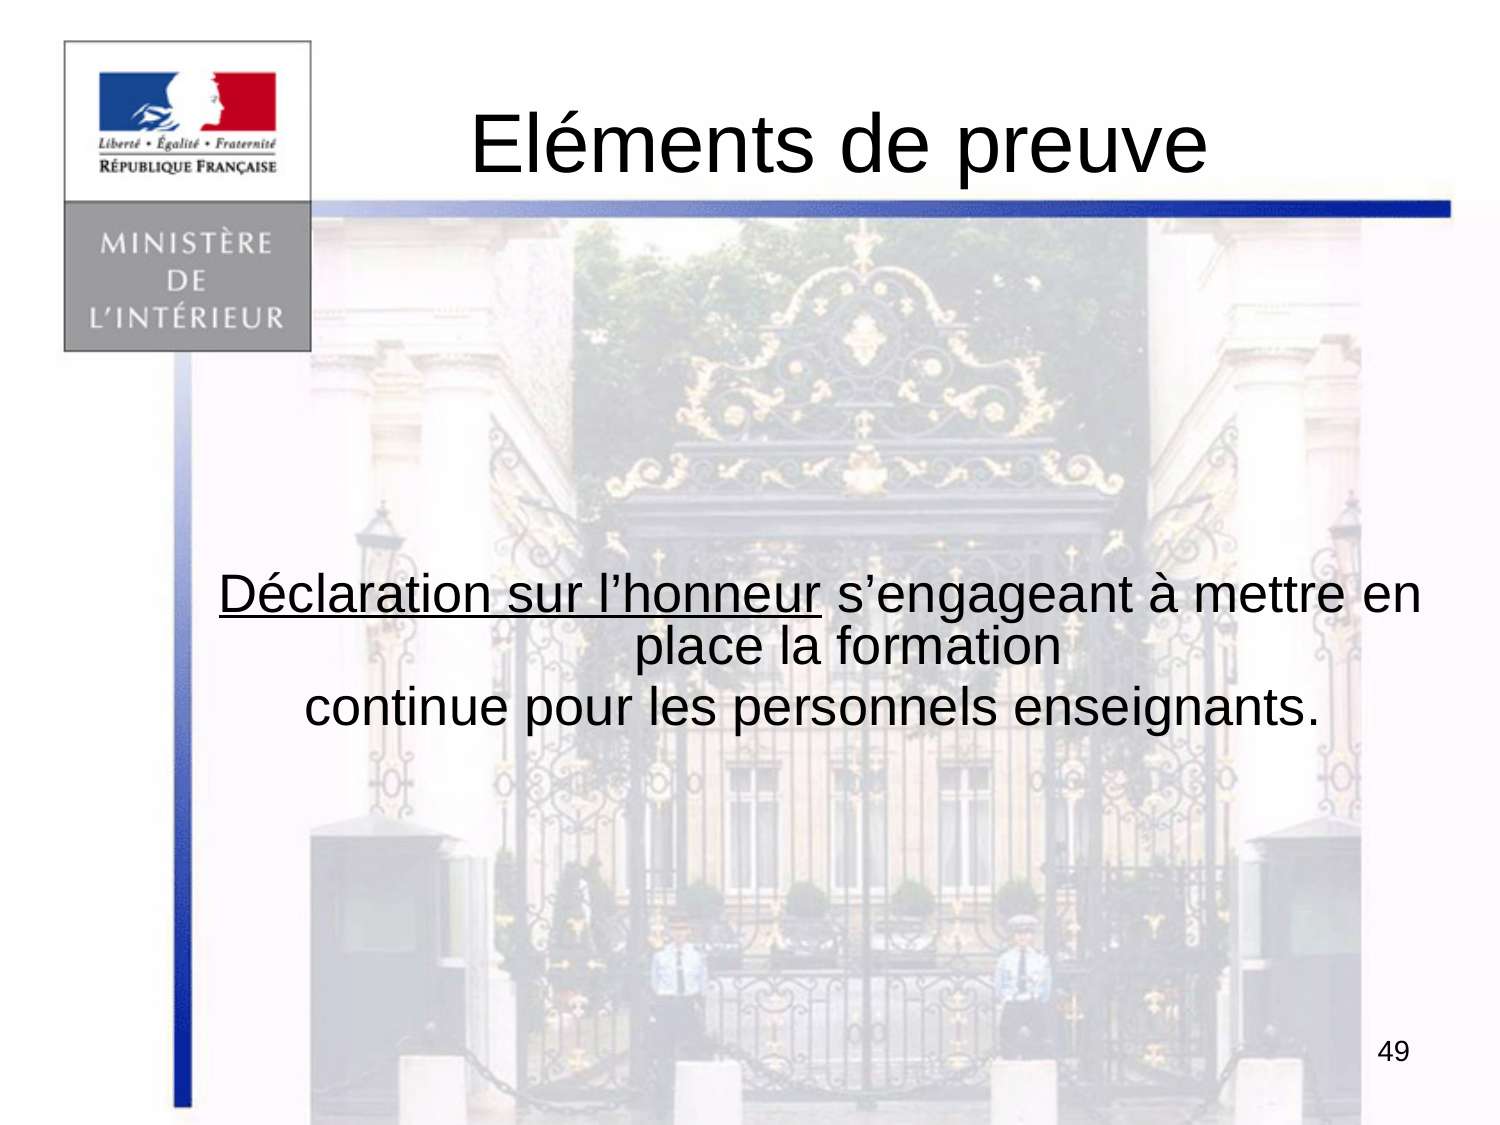

# Eléments de preuve
Déclaration sur l’honneur s’engageant à mettre en place la formation
continue pour les personnels enseignants.